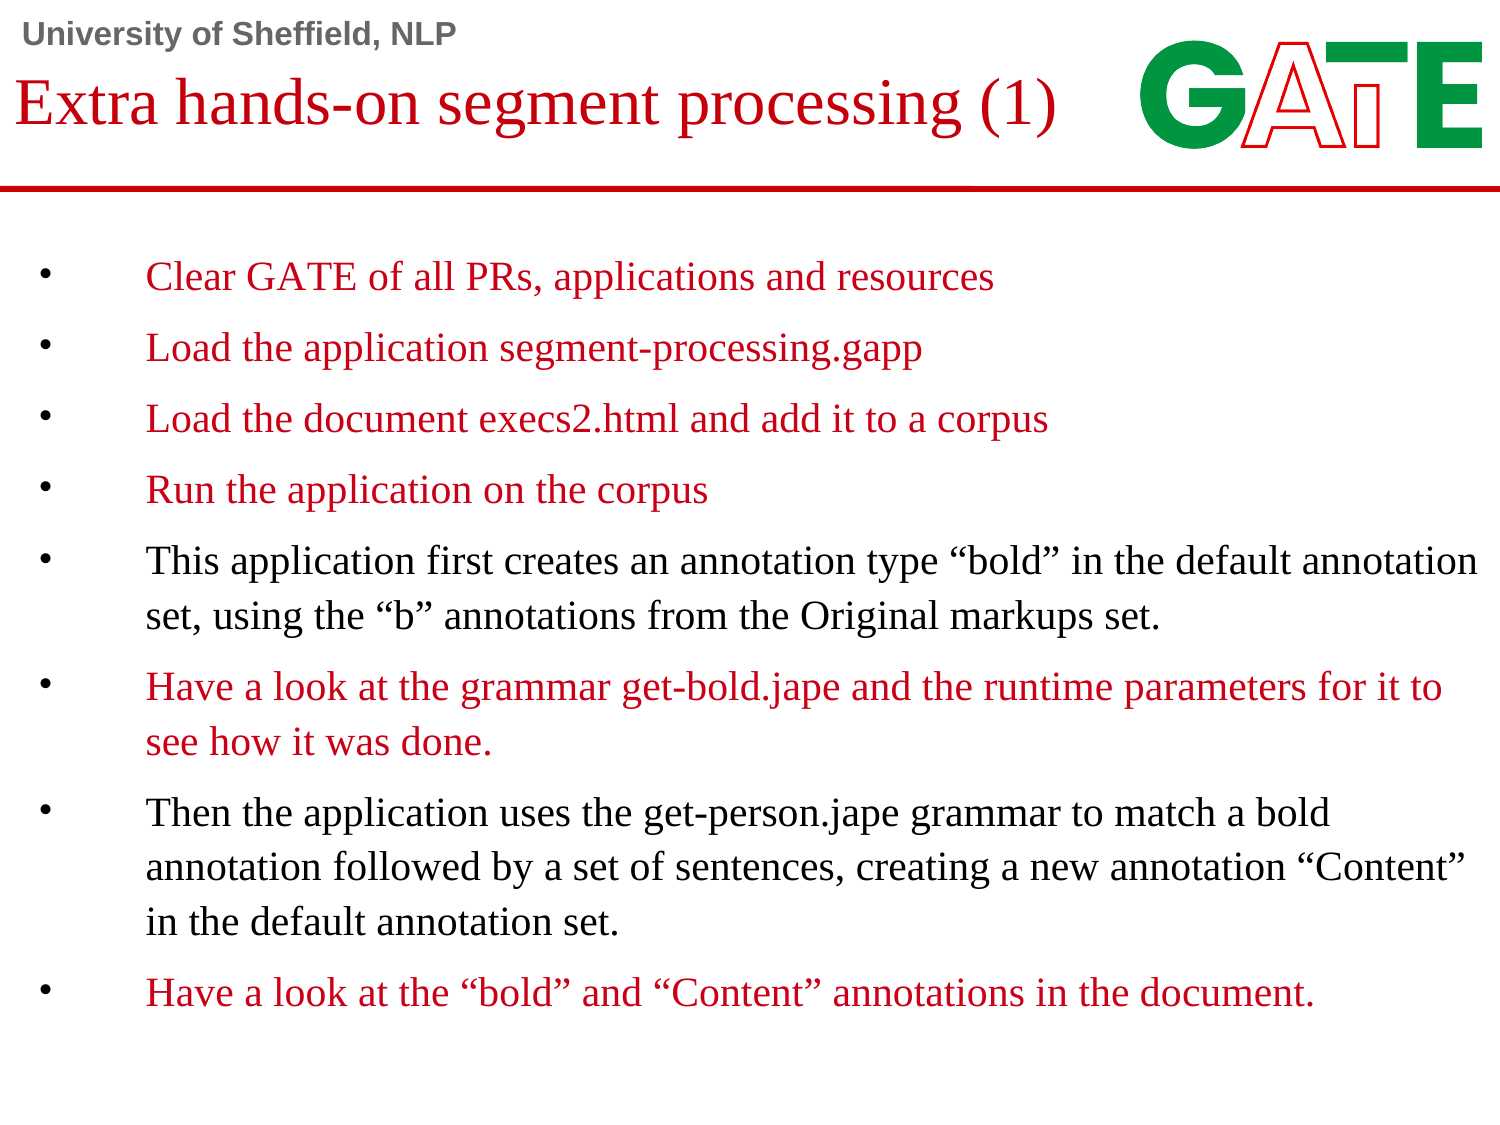

# Extra hands-on segment processing (1)
Clear GATE of all PRs, applications and resources
Load the application segment-processing.gapp
Load the document execs2.html and add it to a corpus
Run the application on the corpus
This application first creates an annotation type “bold” in the default annotation set, using the “b” annotations from the Original markups set.
Have a look at the grammar get-bold.jape and the runtime parameters for it to see how it was done.
Then the application uses the get-person.jape grammar to match a bold annotation followed by a set of sentences, creating a new annotation “Content” in the default annotation set.
Have a look at the “bold” and “Content” annotations in the document.